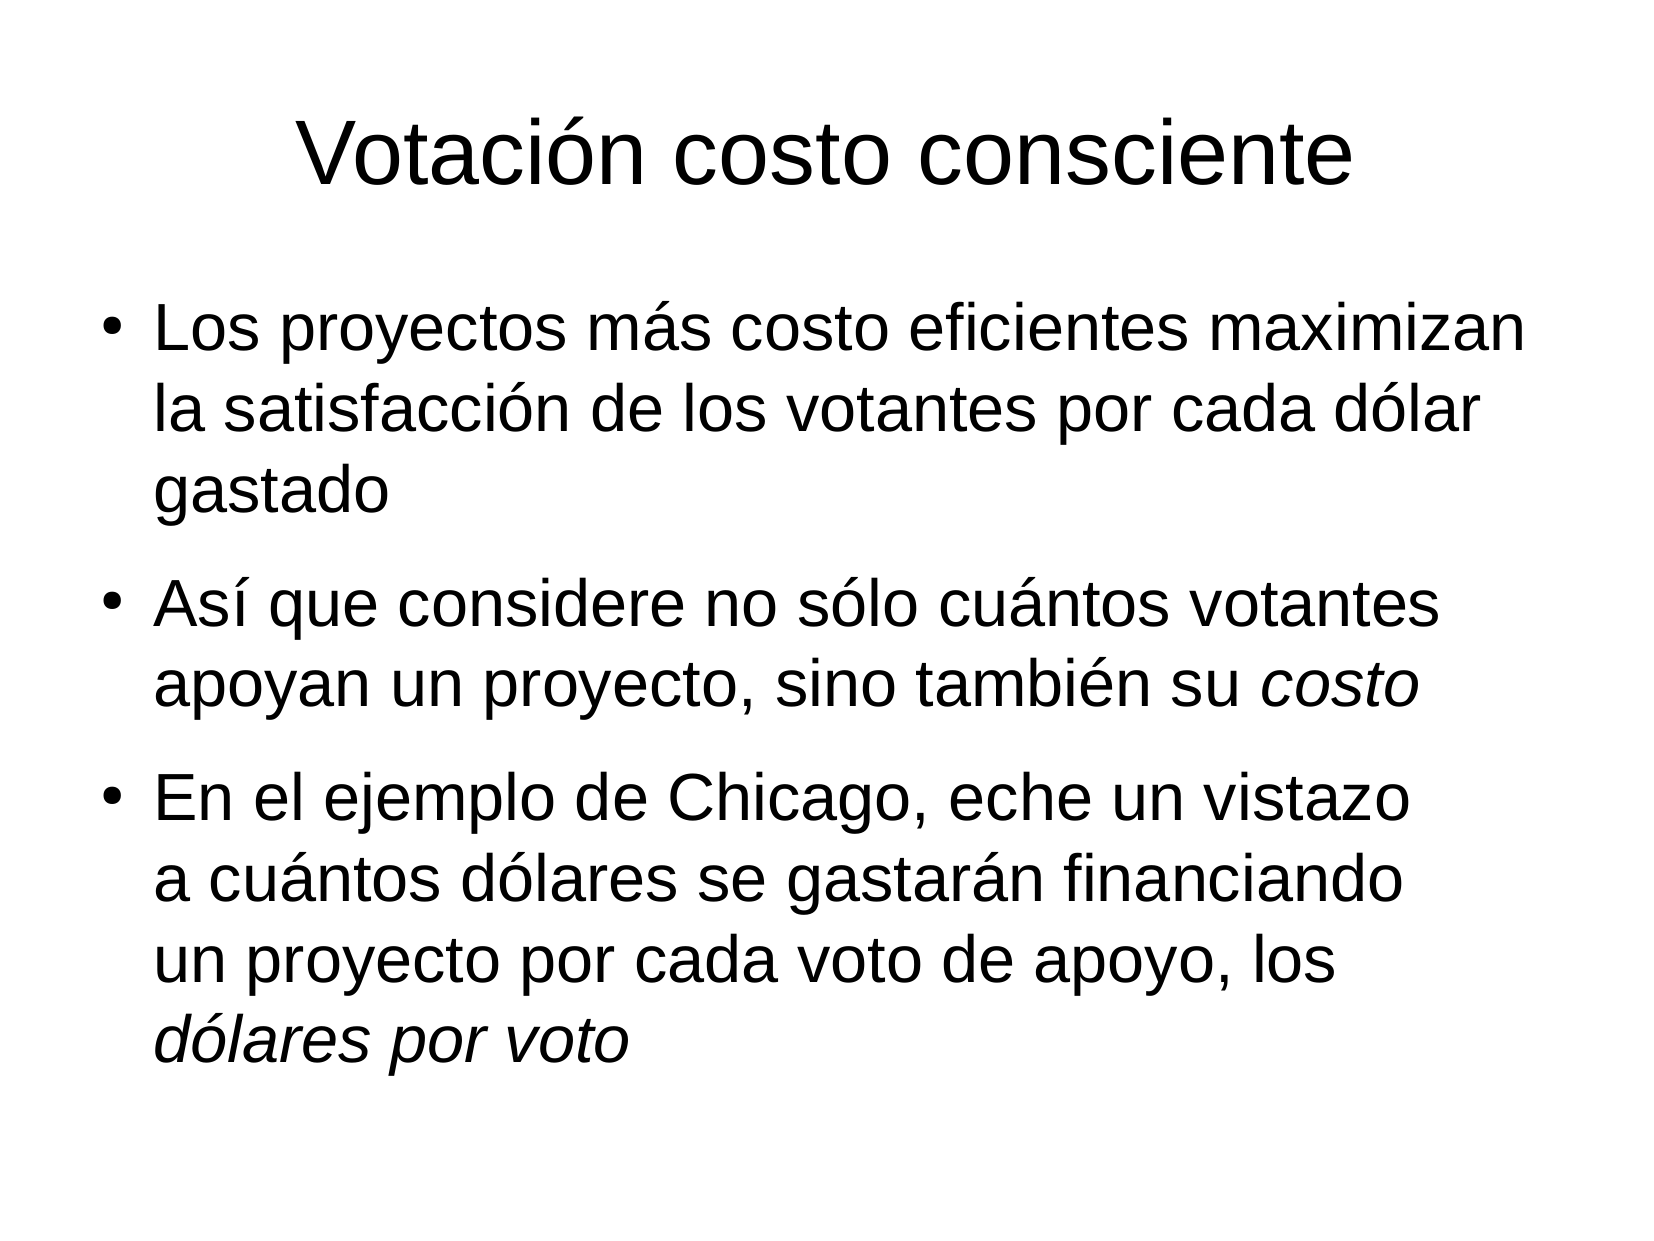

# Votación costo consciente
Los proyectos más costo eficientes maximizan la satisfacción de los votantes por cada dólar gastado
Así que considere no sólo cuántos votantes apoyan un proyecto, sino también su costo
En el ejemplo de Chicago, eche un vistazo
a cuántos dólares se gastarán financiando
un proyecto por cada voto de apoyo, los dólares por voto